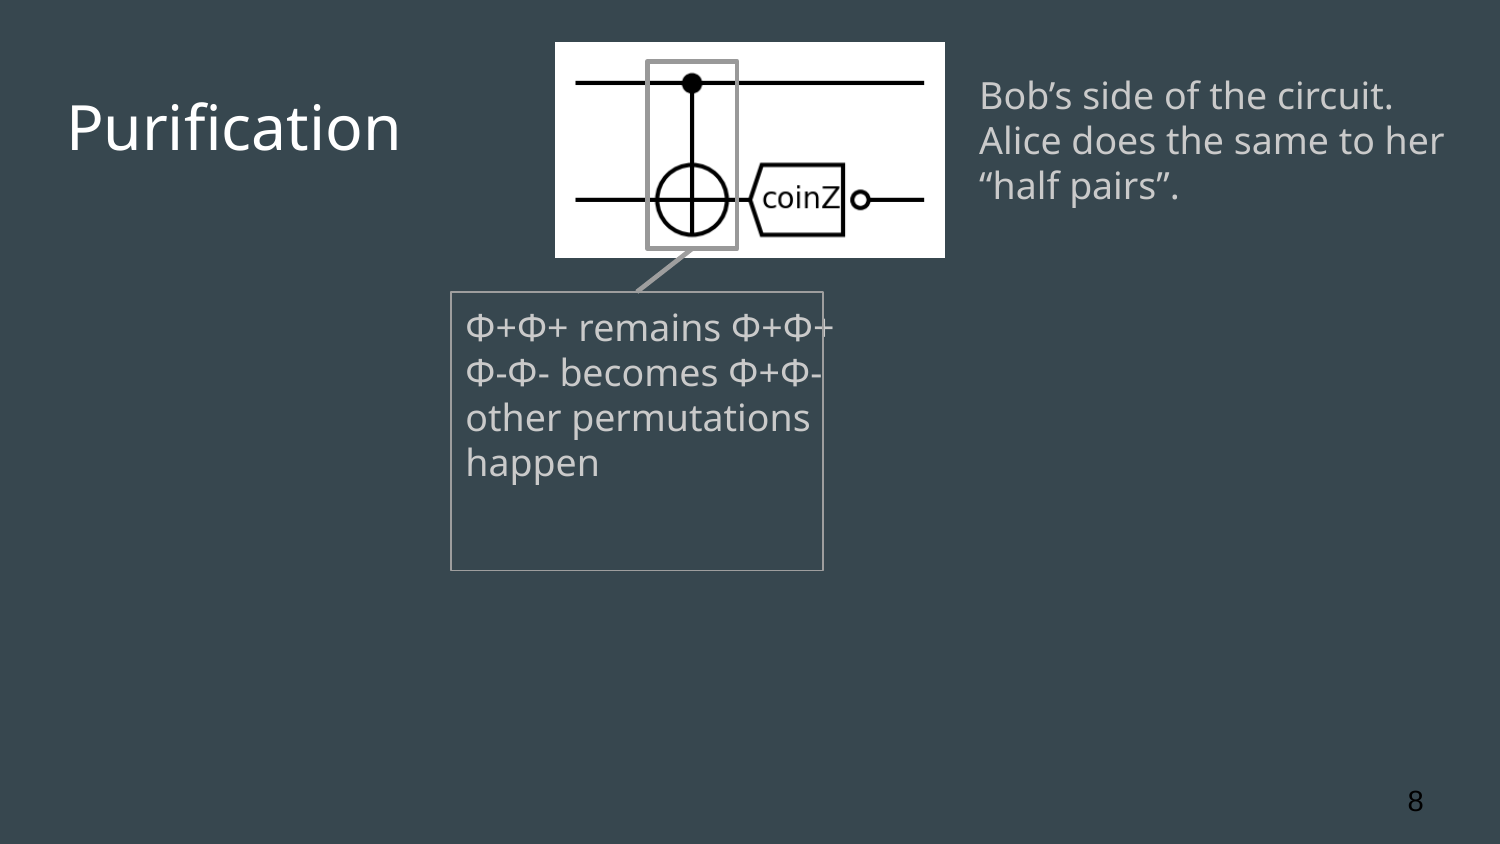

Bob’s side of the circuit.
Alice does the same to her “half pairs”.
Purification
# Φ+Φ+ remains Φ+Φ+ Φ-Φ- becomes Φ+Φ- other permutations happen